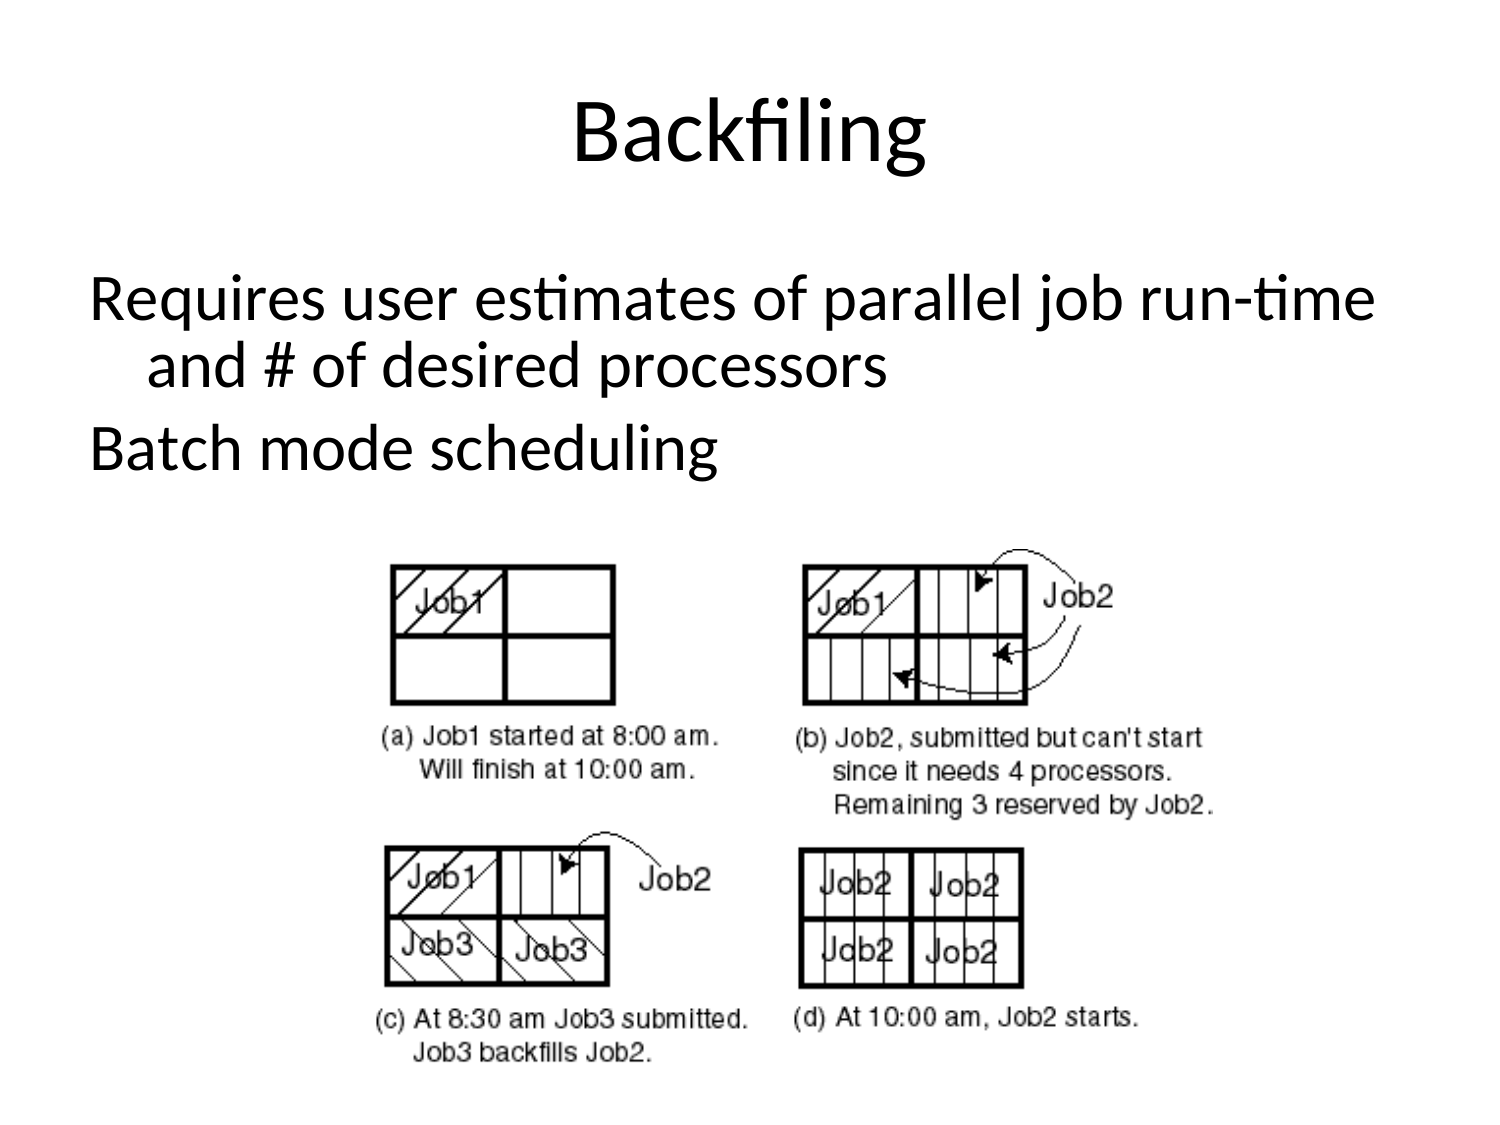

# Backfiling
Requires user estimates of parallel job run-time and # of desired processors
Batch mode scheduling